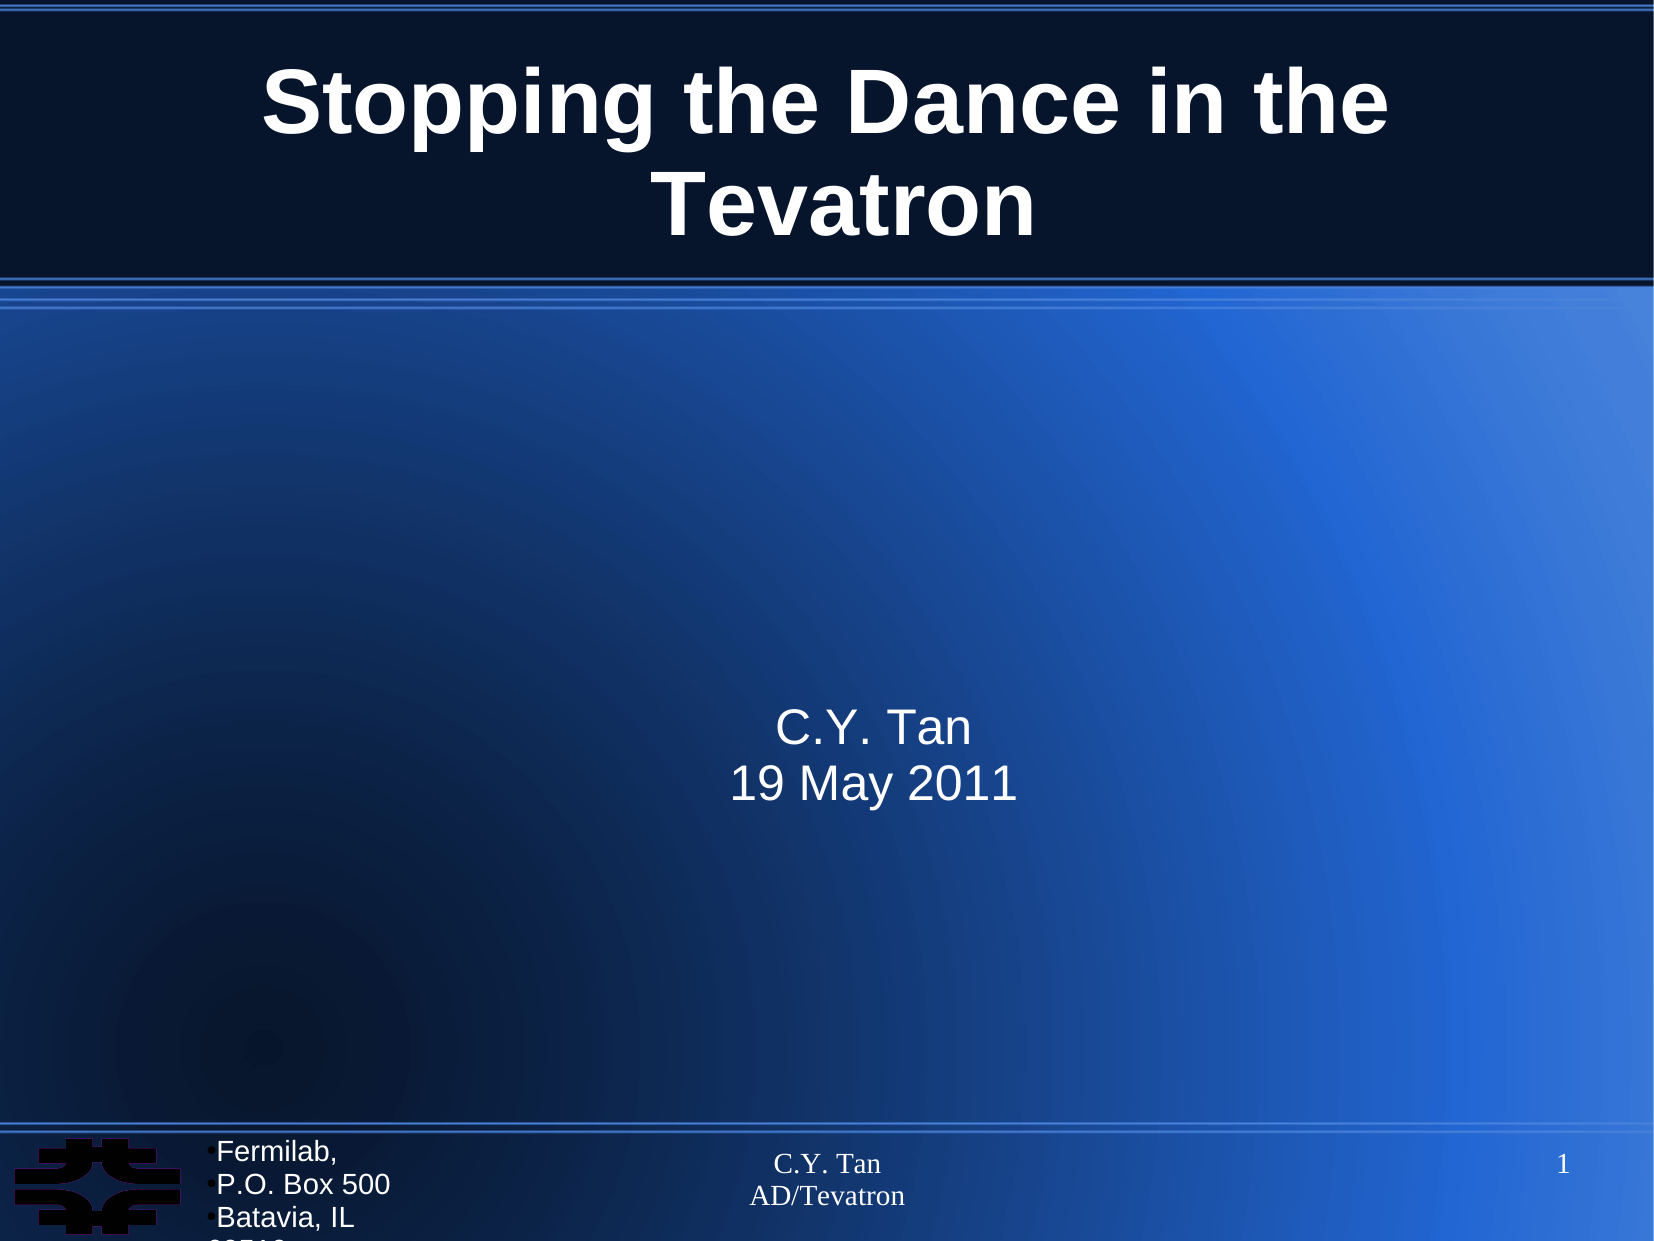

# Stopping the Dance in the Tevatron
C.Y. Tan
19 May 2011
1